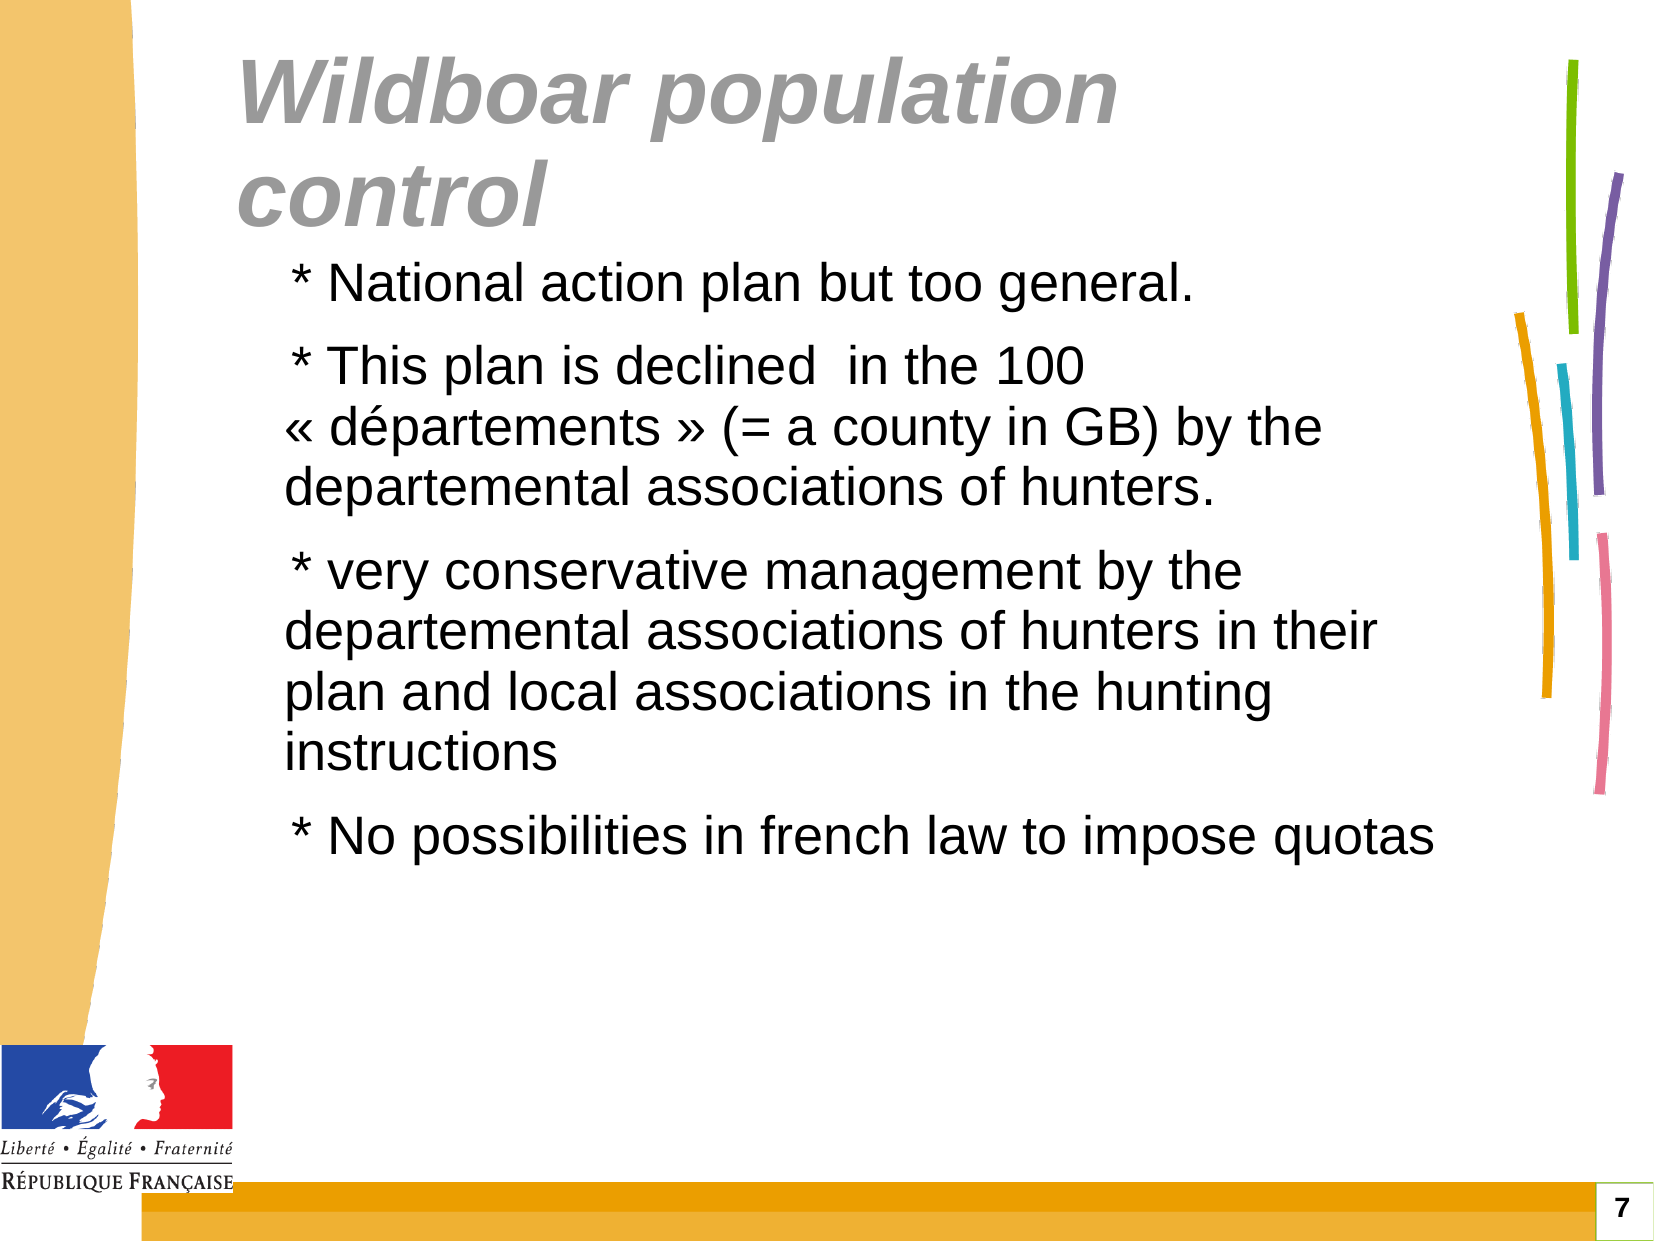

# Wildboar population control
* National action plan but too general.
* This plan is declined in the 100 « départements » (= a county in GB) by the departemental associations of hunters.
* very conservative management by the departemental associations of hunters in their plan and local associations in the hunting instructions
* No possibilities in french law to impose quotas
7